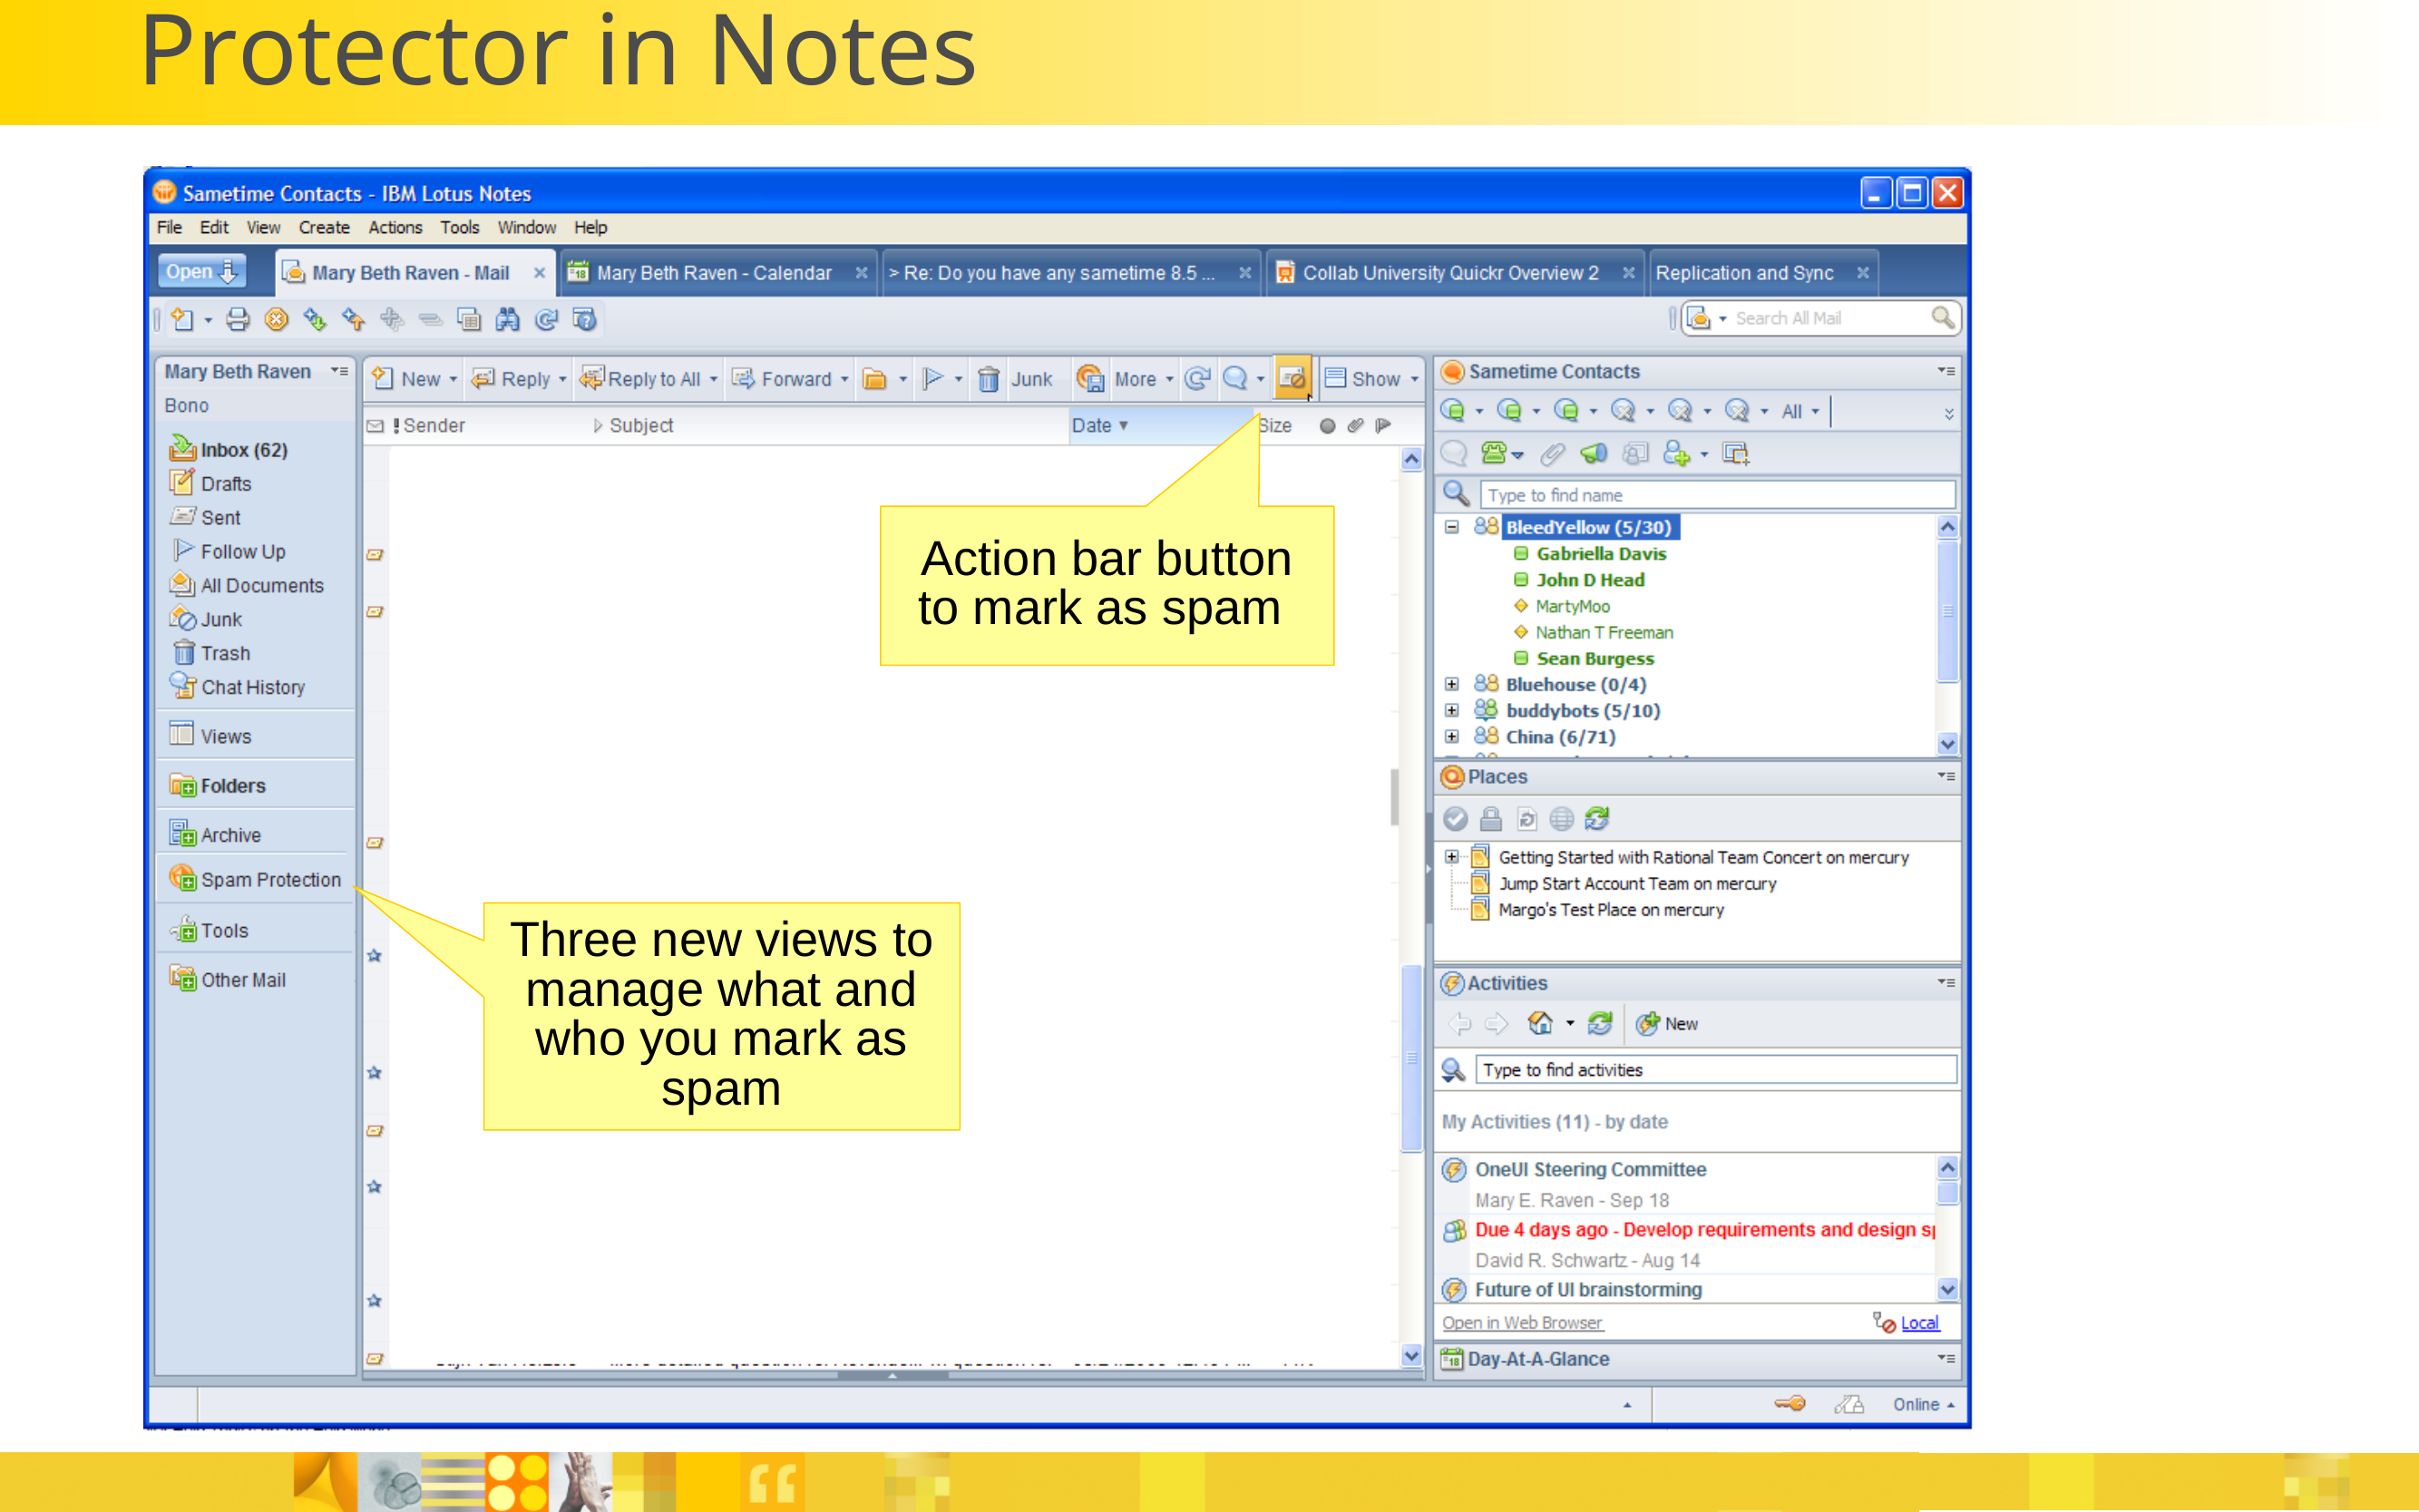

# Protector in Notes
Action bar button to mark as spam
Three new views to manage what and who you mark as spam